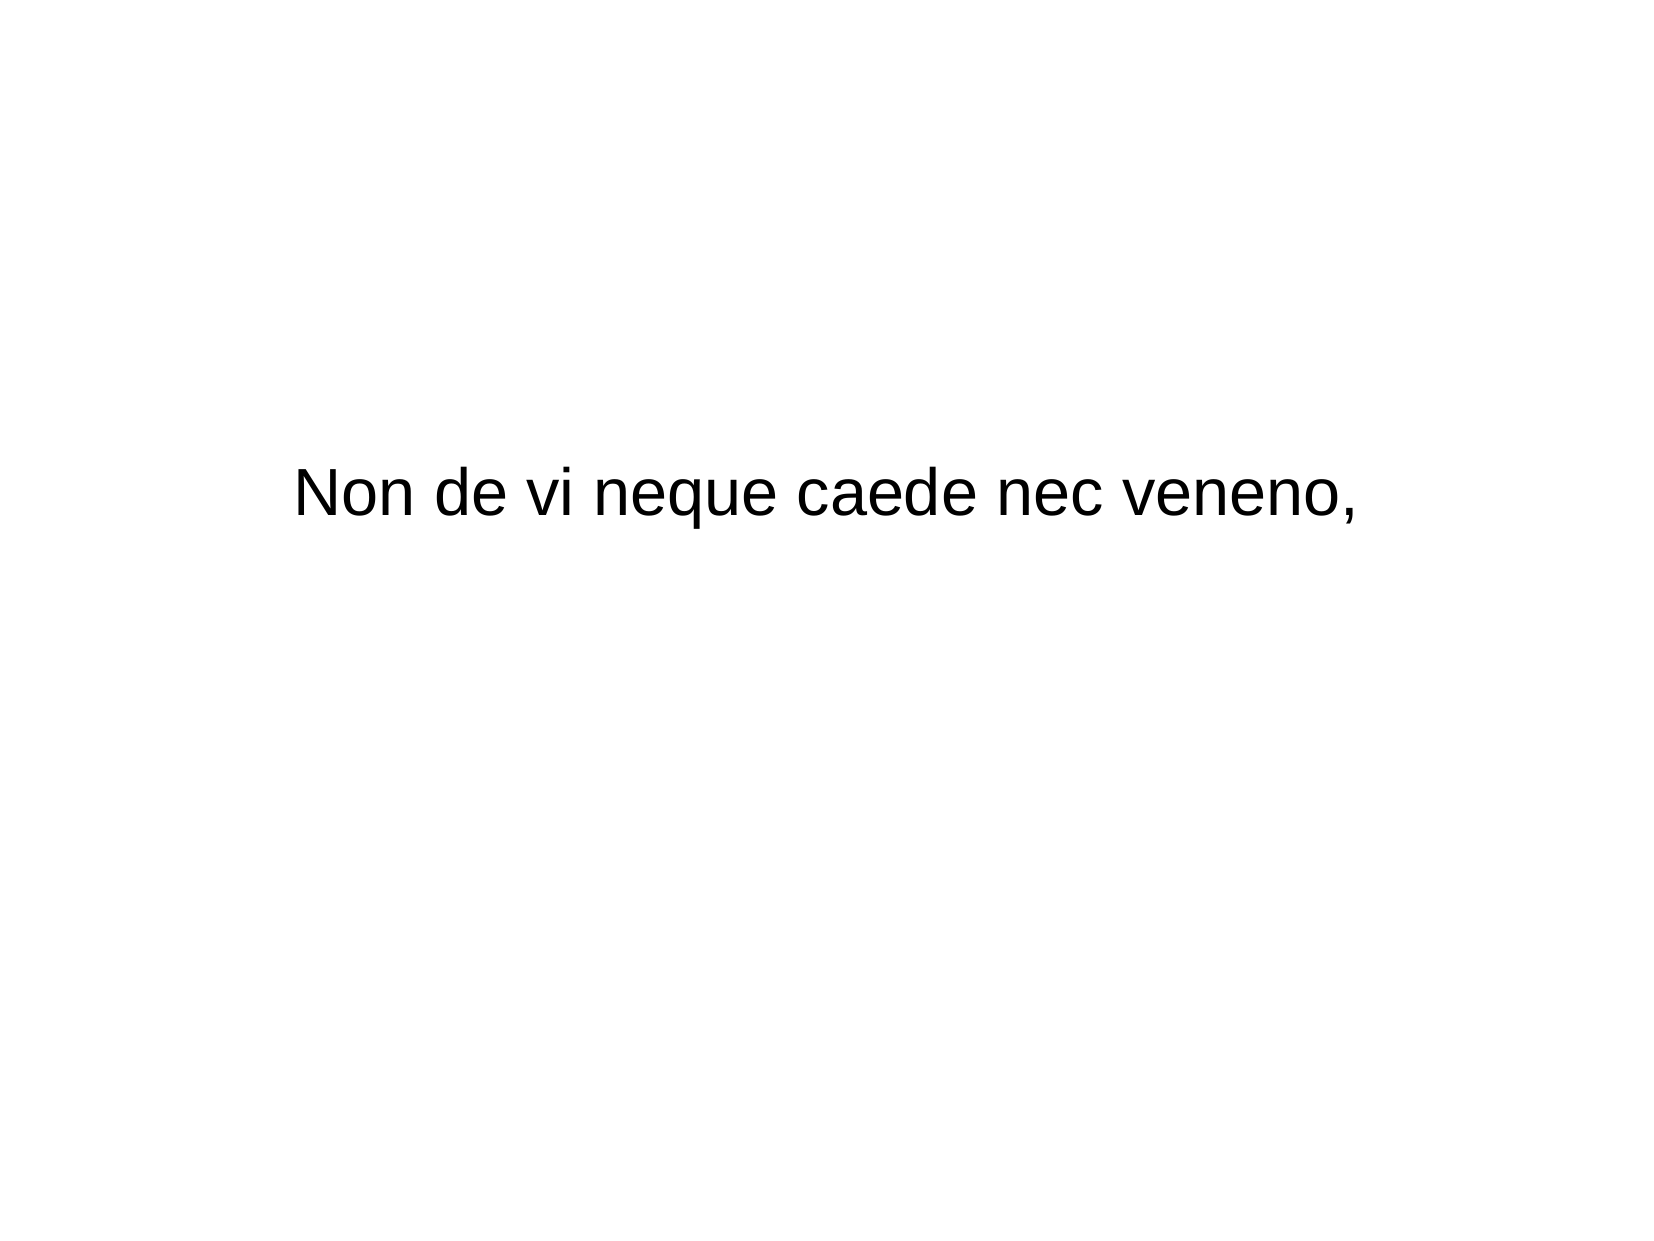

# Non de vi neque caede nec veneno,